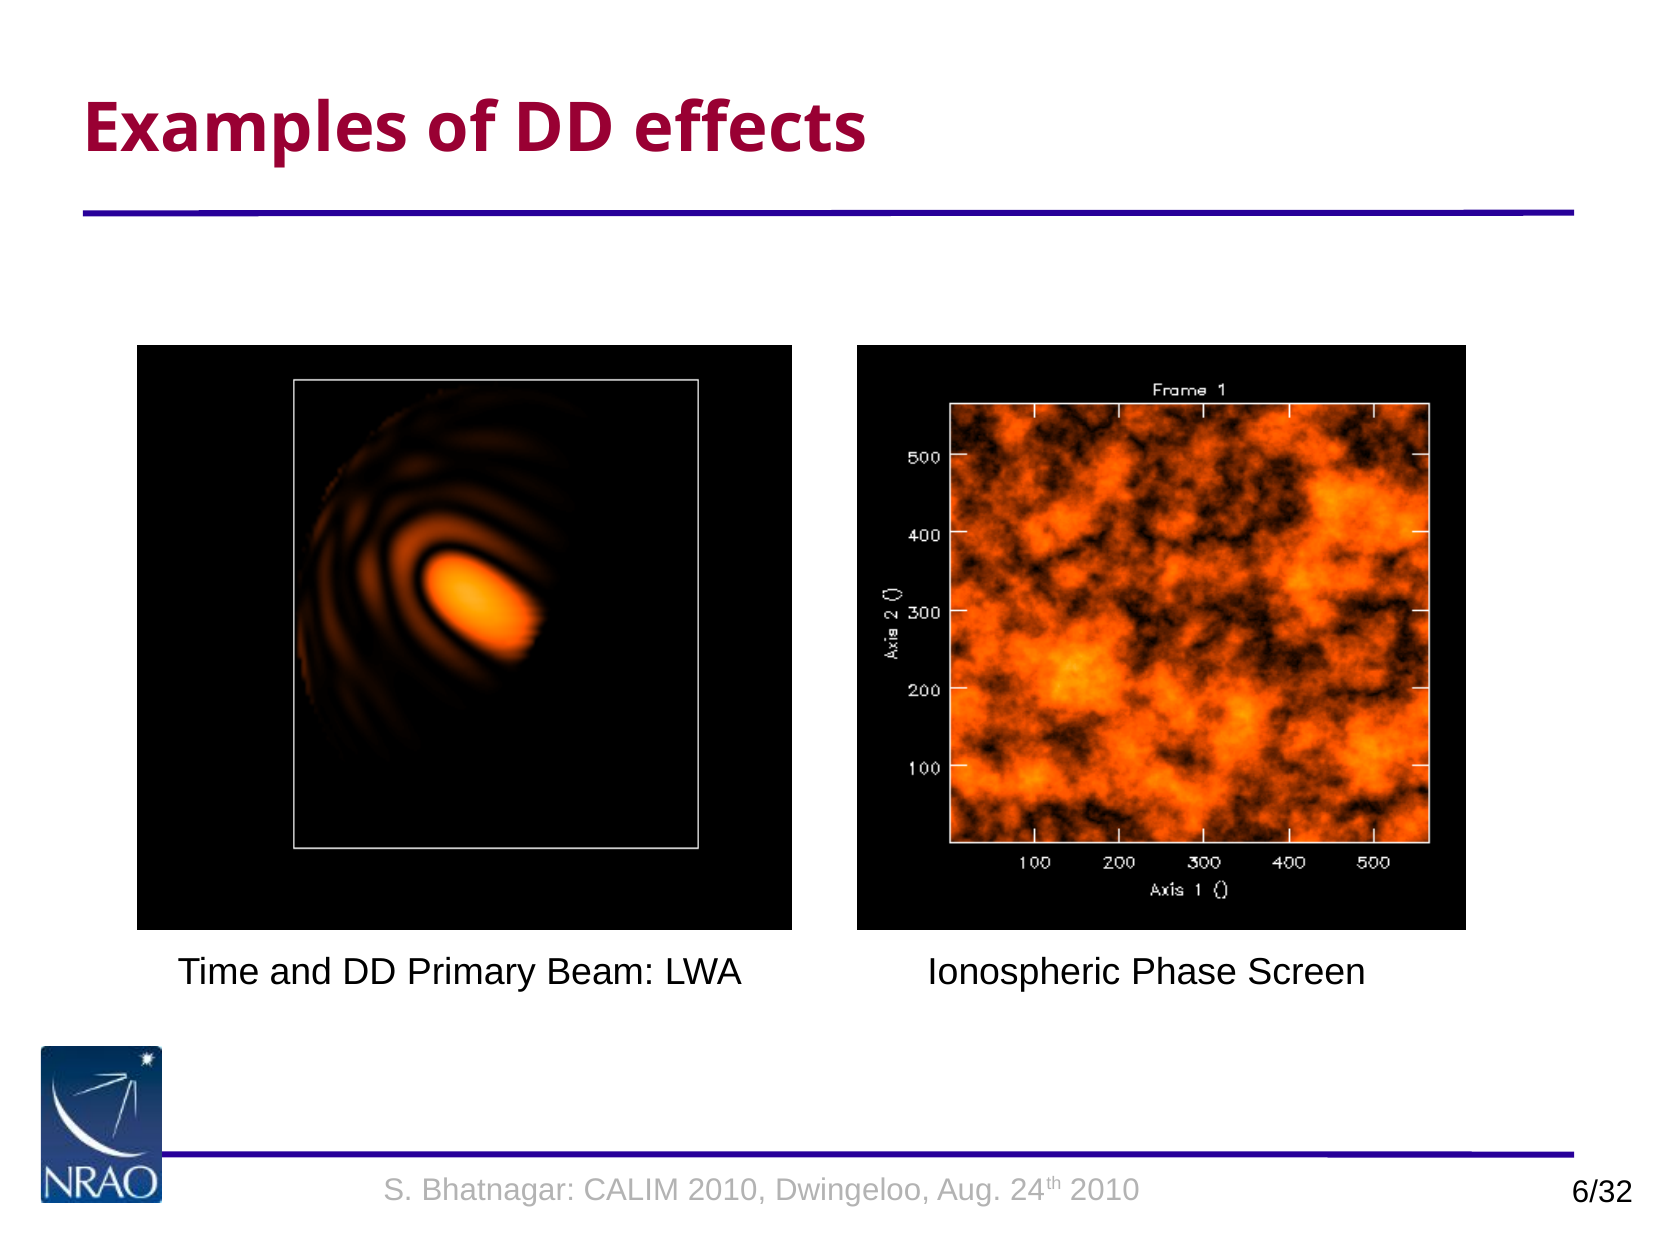

# Examples of DD effects
Time and DD Primary Beam: LWA
Ionospheric Phase Screen